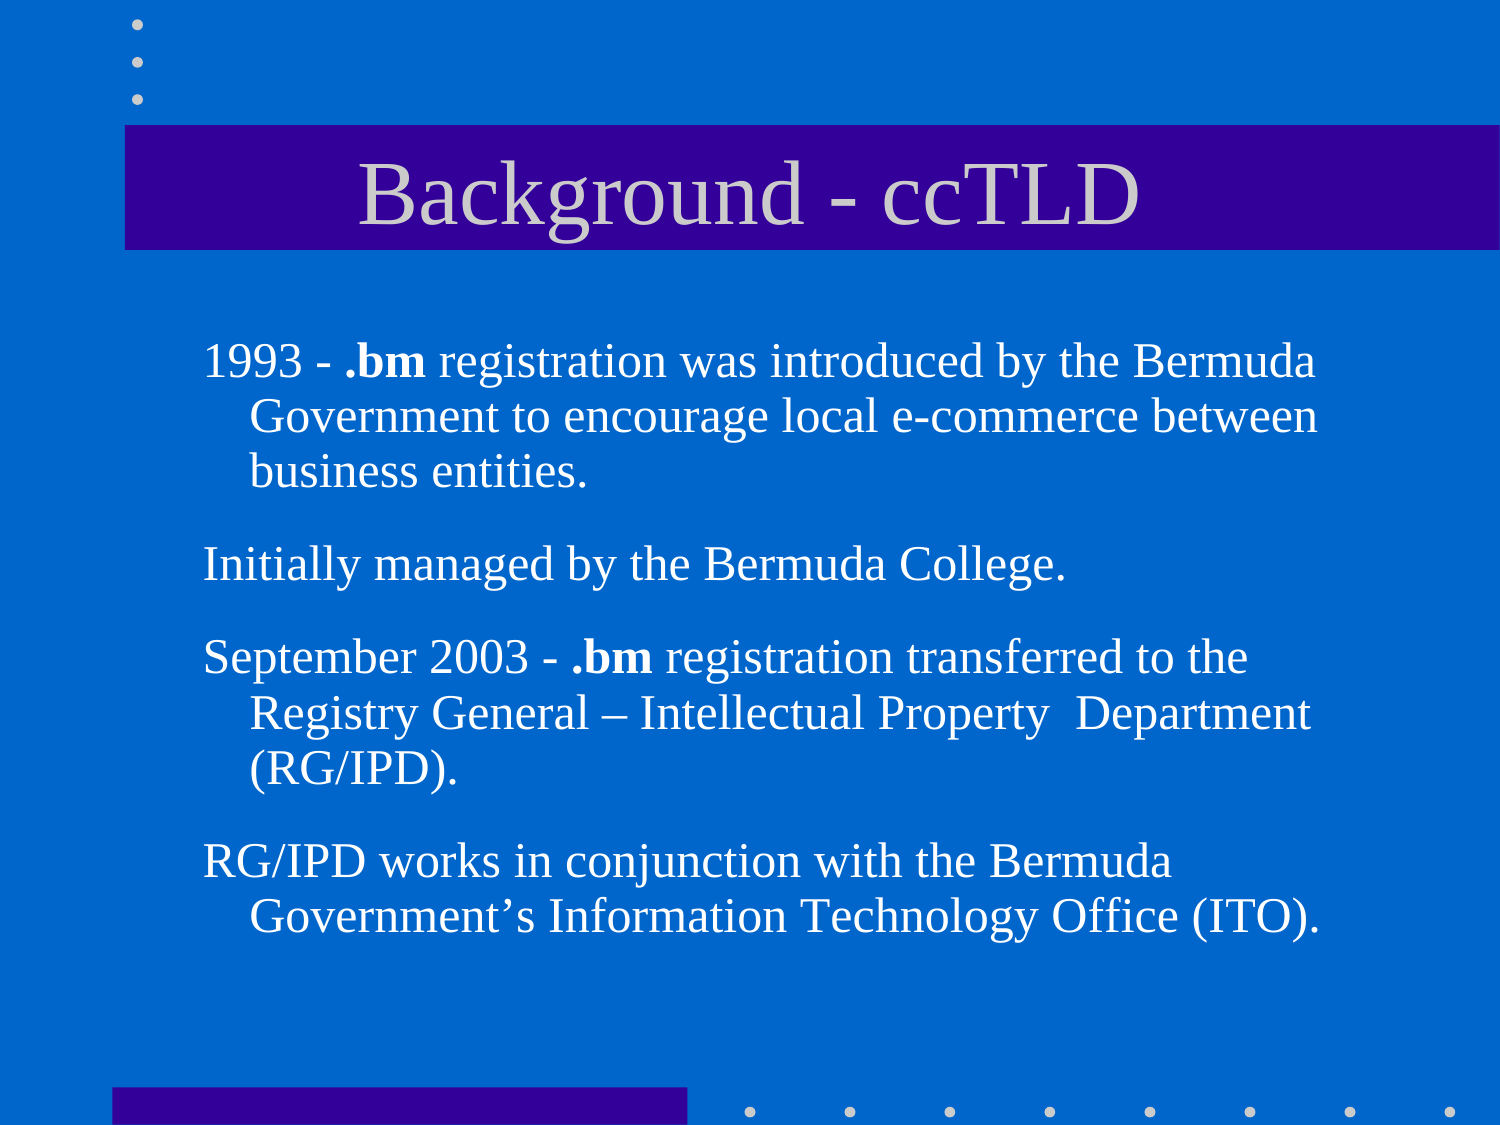

# Background - ccTLD
1993 - .bm registration was introduced by the Bermuda Government to encourage local e-commerce between business entities.
Initially managed by the Bermuda College.
September 2003 - .bm registration transferred to the Registry General – Intellectual Property Department (RG/IPD).
RG/IPD works in conjunction with the Bermuda Government’s Information Technology Office (ITO).